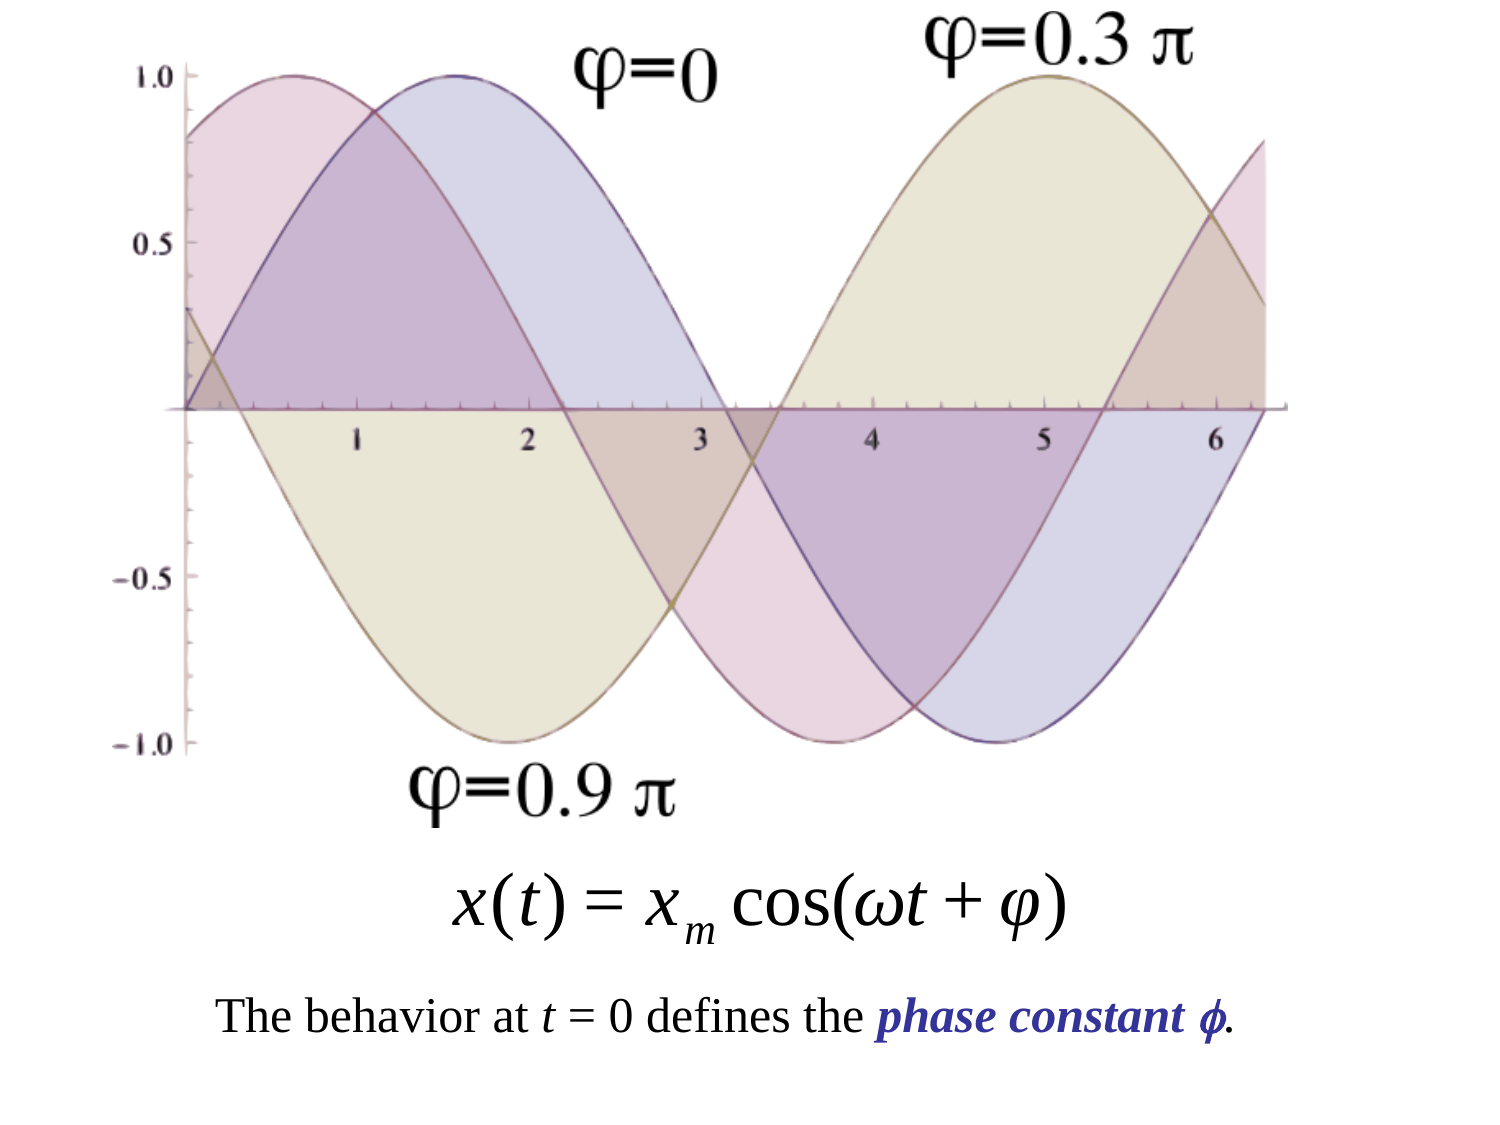

The behavior at t = 0 defines the phase constant .